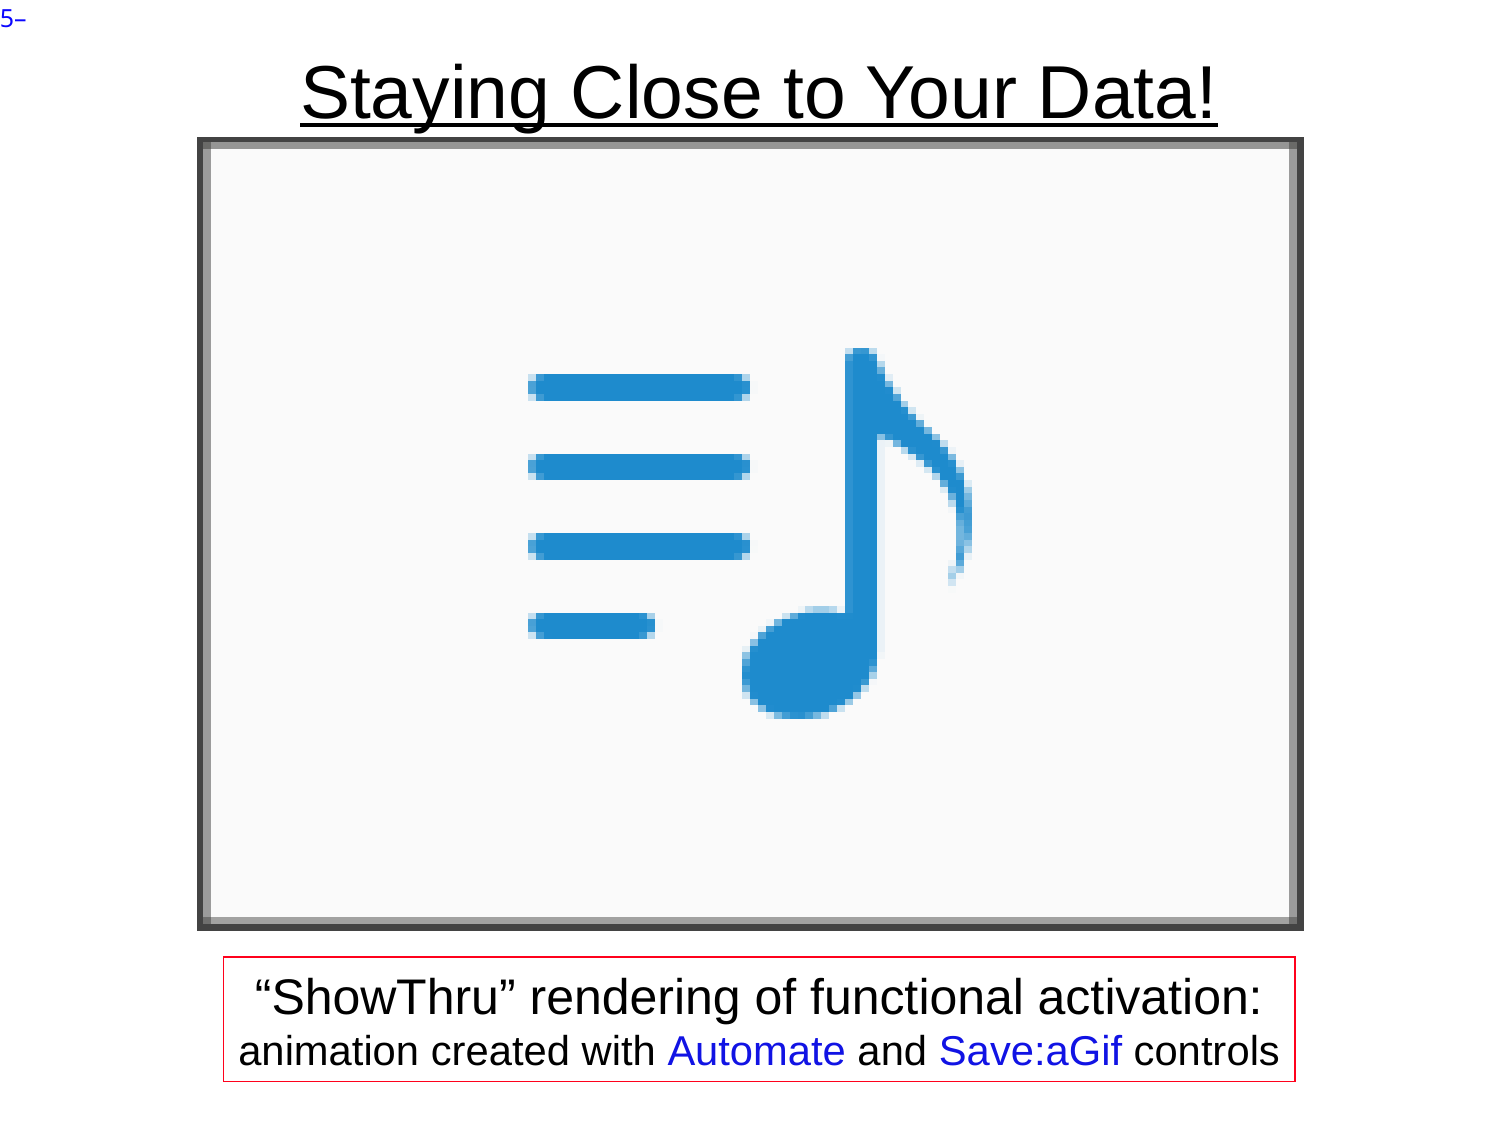

# Staying Close to Your Data!
“ShowThru” rendering of functional activation:
animation created with Automate and Save:aGif controls